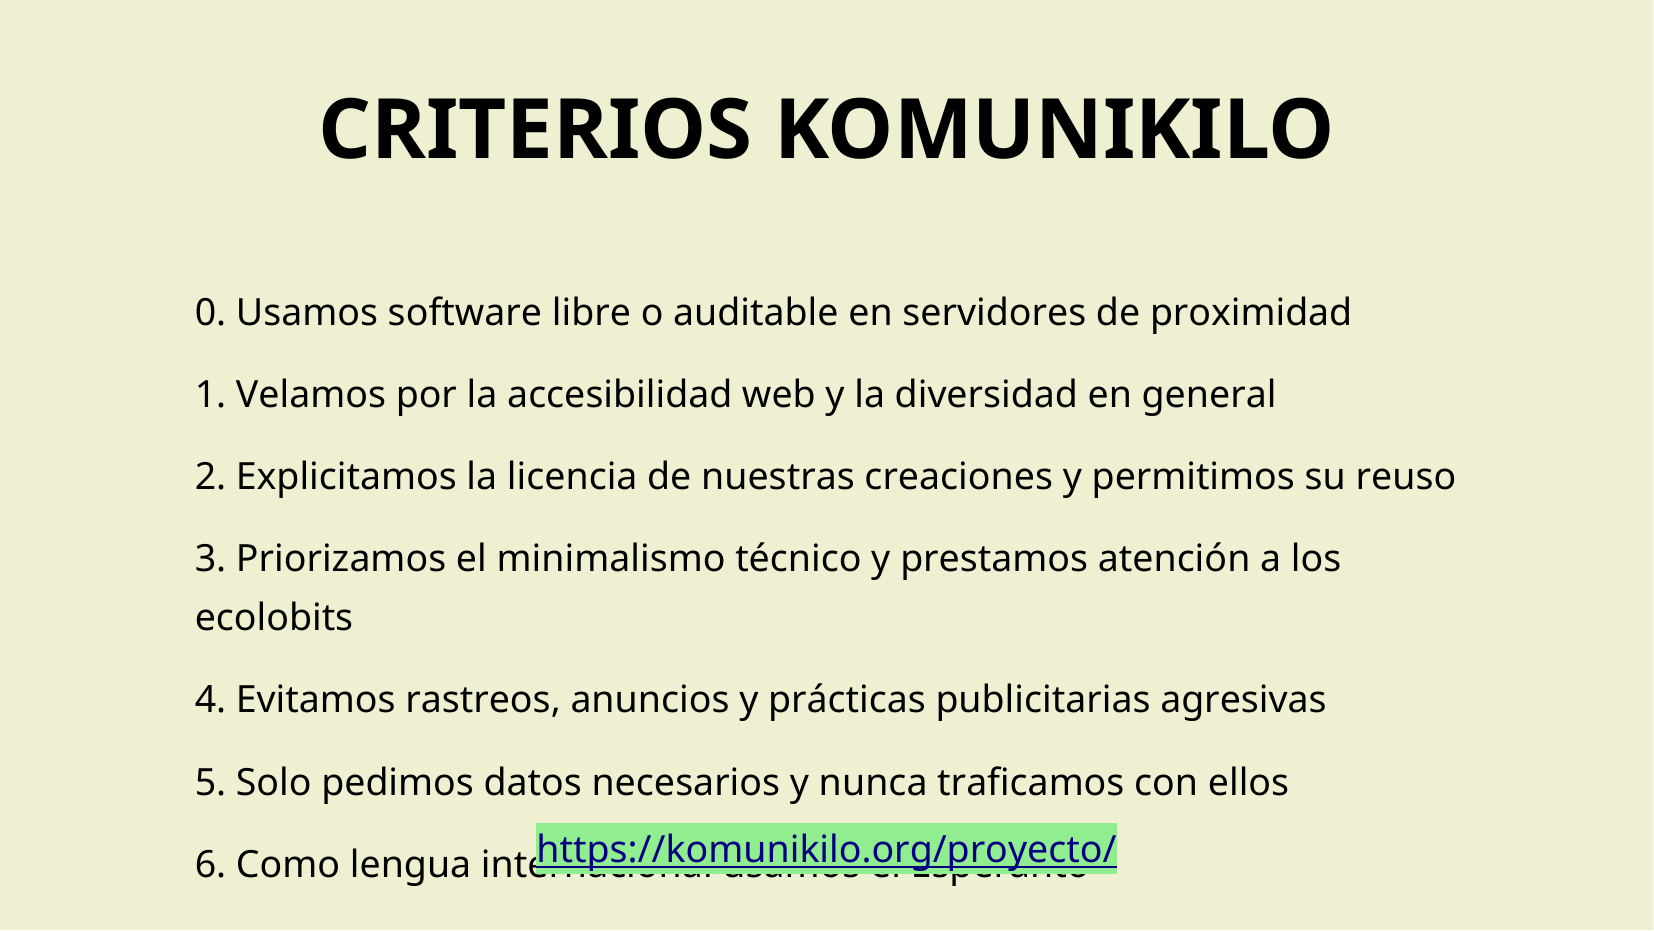

# Criterios komunikilo
0. Usamos software libre o auditable en servidores de proximidad
1. Velamos por la accesibilidad web y la diversidad en general
2. Explicitamos la licencia de nuestras creaciones y permitimos su reuso
3. Priorizamos el minimalismo técnico y prestamos atención a los ecolobits
4. Evitamos rastreos, anuncios y prácticas publicitarias agresivas
5. Solo pedimos datos necesarios y nunca traficamos con ellos
6. Como lengua internacional usamos el Esperanto
https://komunikilo.org/proyecto/